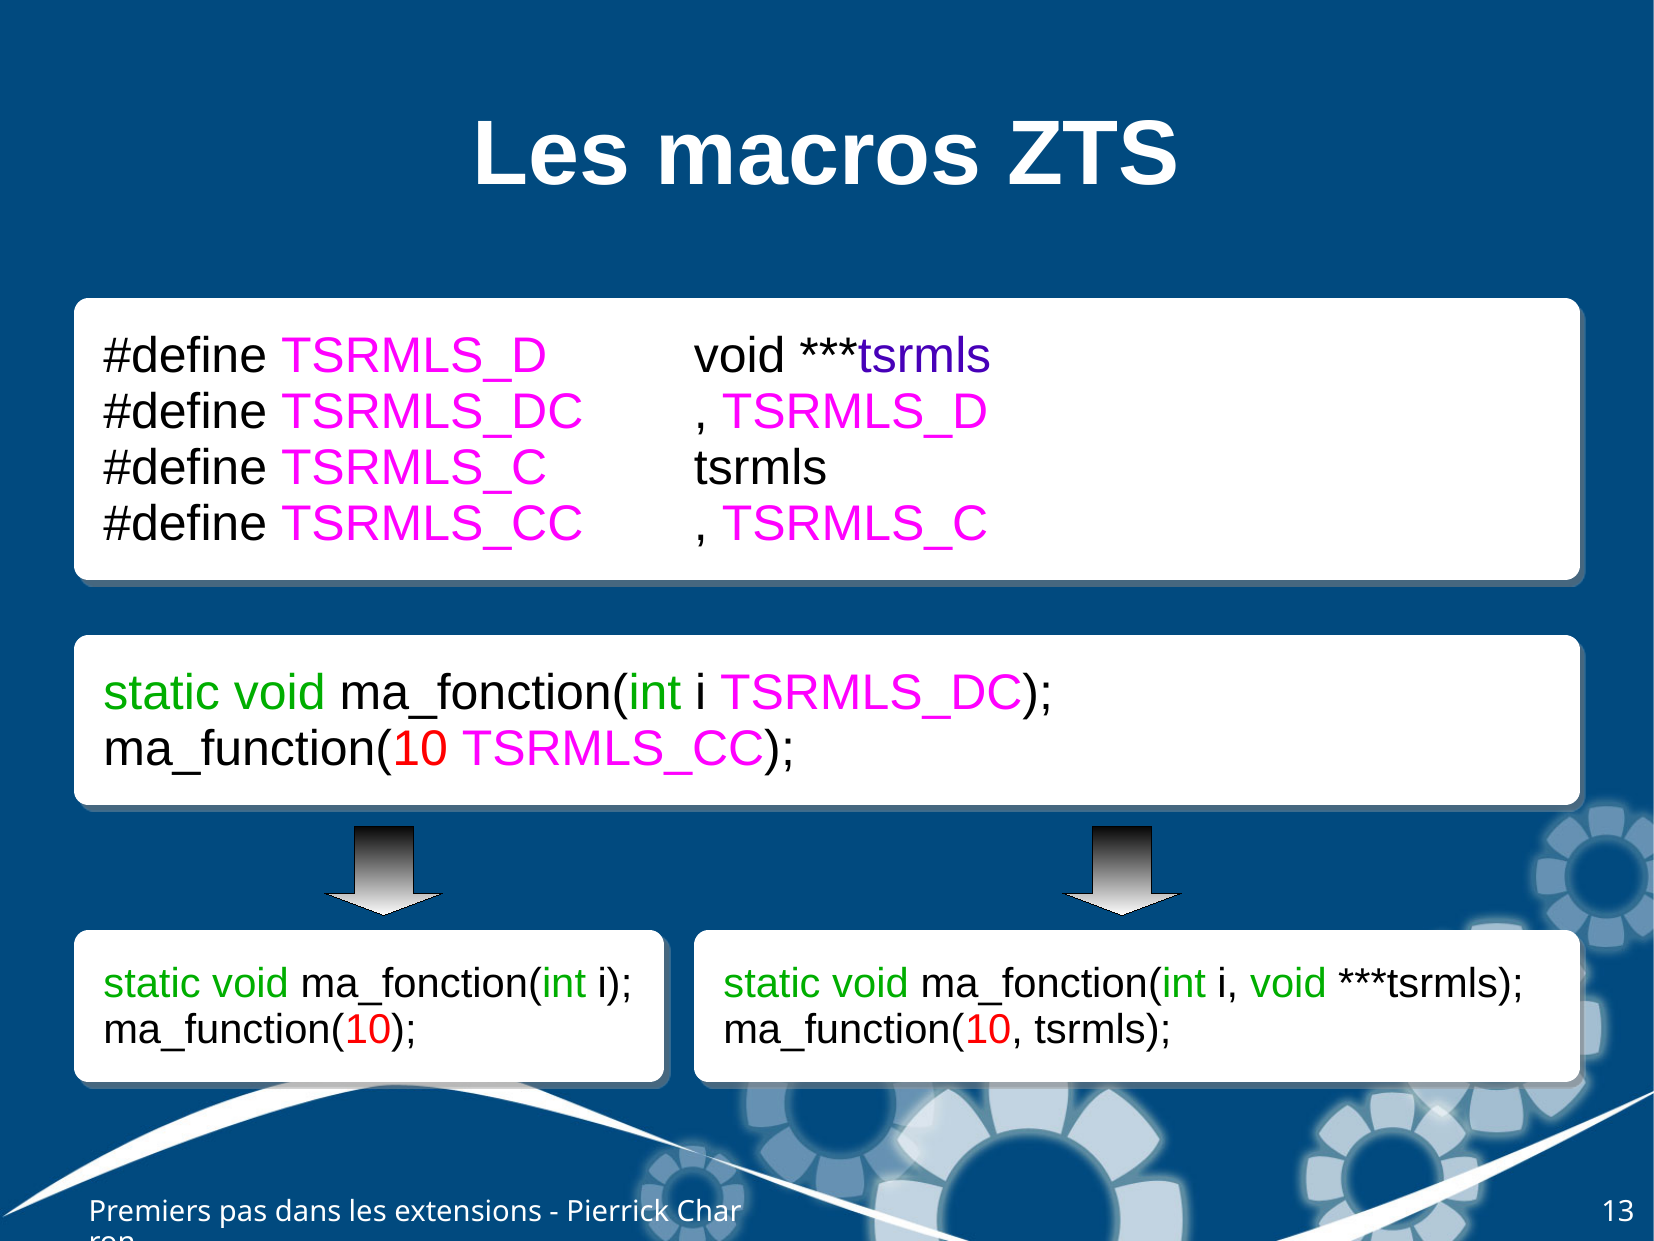

# Les macros ZTS
#define TSRMLS_D 	void ***tsrmls
#define TSRMLS_DC 		, TSRMLS_D
#define TSRMLS_C 		tsrmls
#define TSRMLS_CC 		, TSRMLS_C
static void ma_fonction(int i TSRMLS_DC);
ma_function(10 TSRMLS_CC);
static void ma_fonction(int i);
ma_function(10);
static void ma_fonction(int i, void ***tsrmls);
ma_function(10, tsrmls);
Premiers pas dans les extensions - Pierrick Charron
13